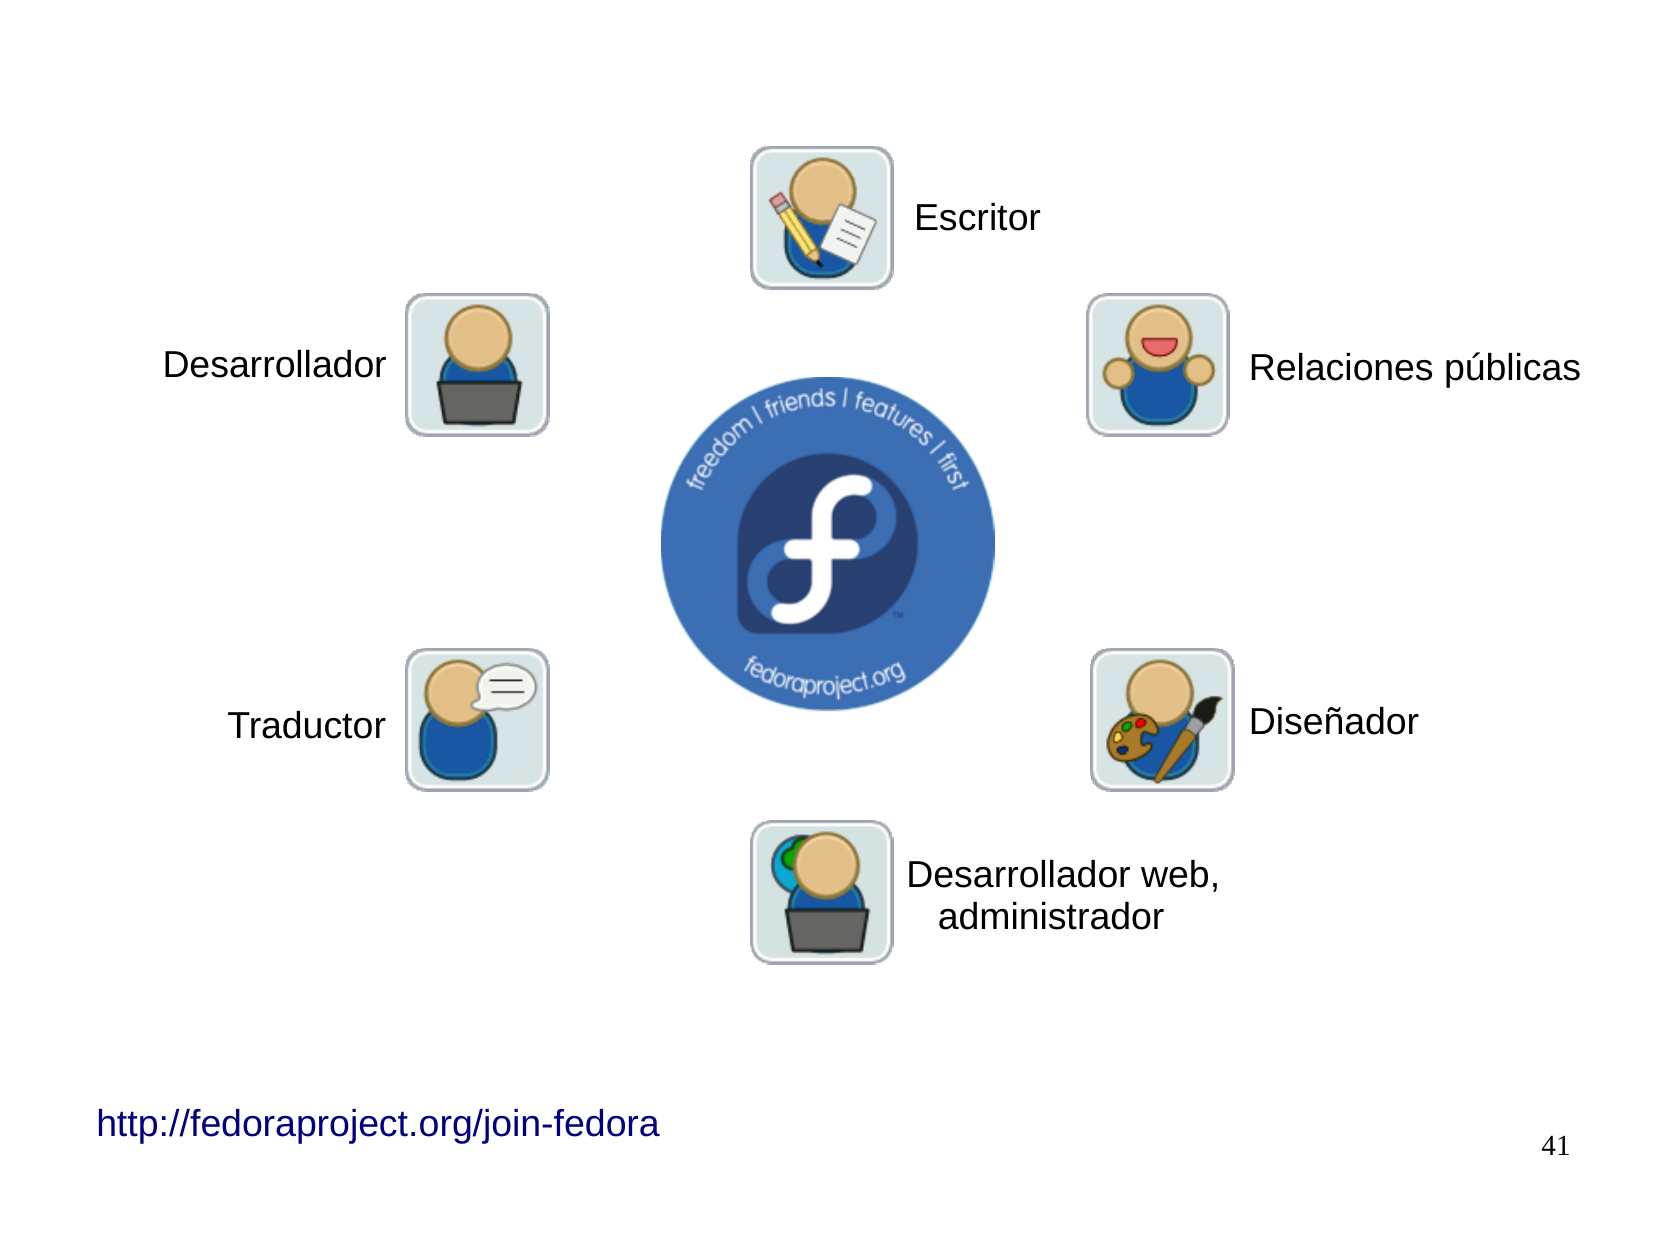

Escritor
Desarrollador
Relaciones públicas
Traductor
Diseñador
Desarrollador web,
 administrador
http://fedoraproject.org/join-fedora
41